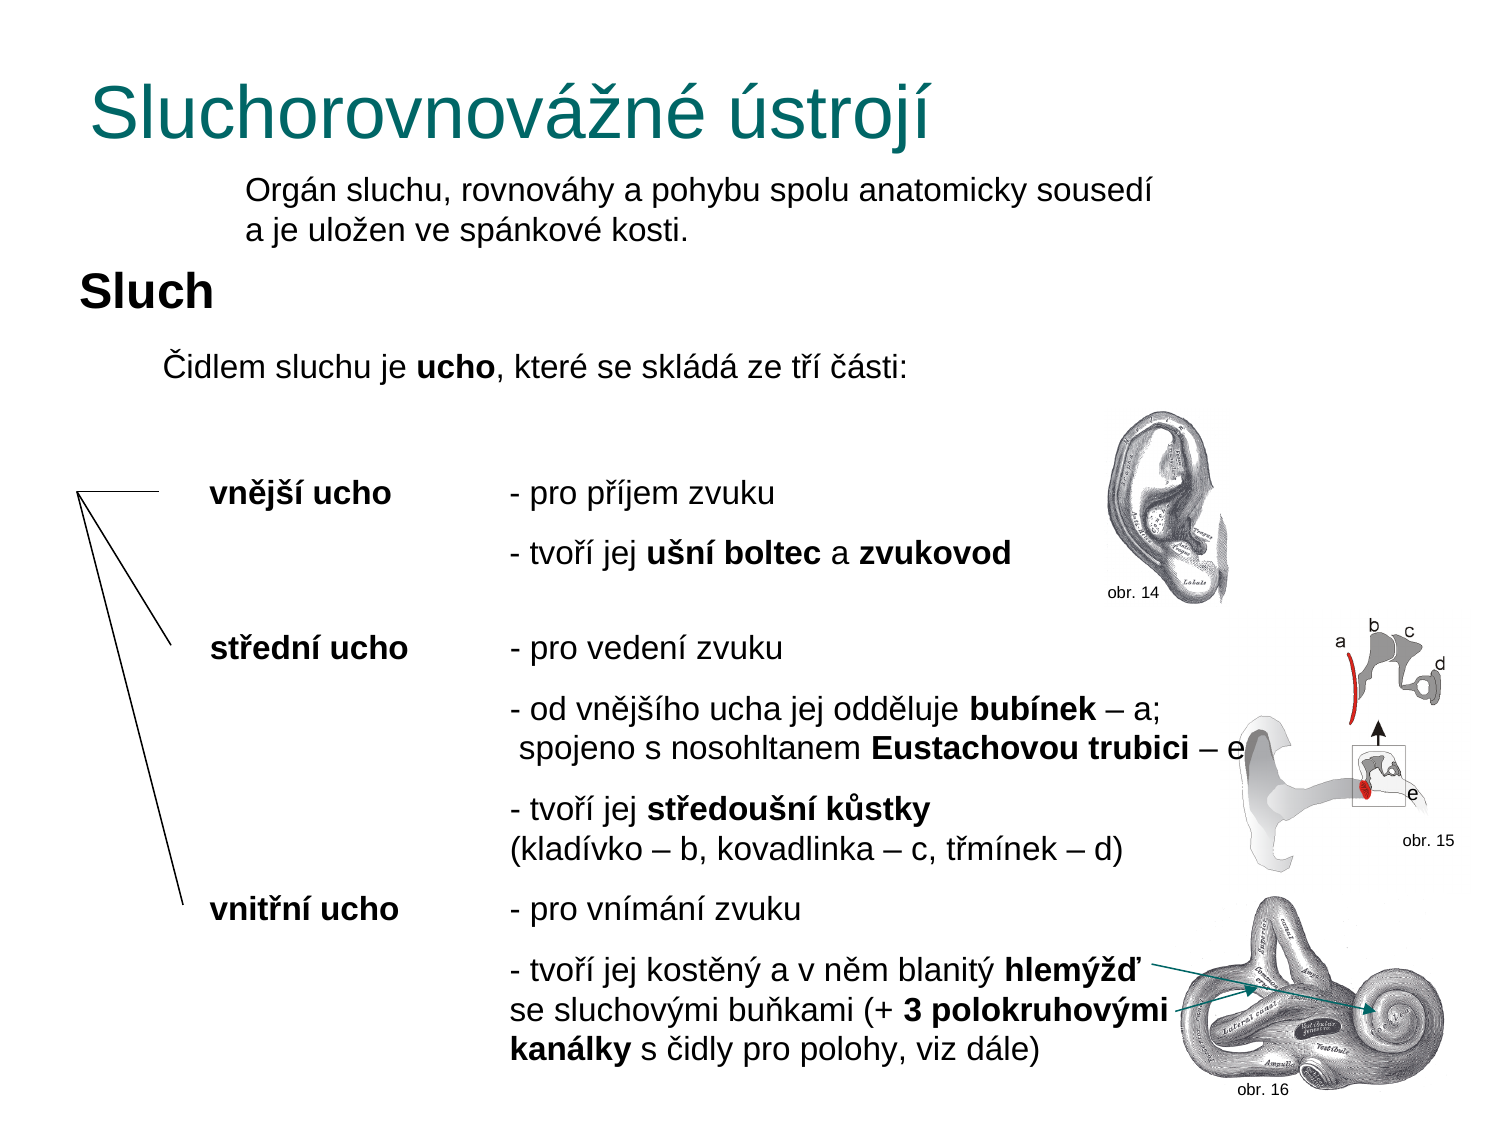

# Sluchorovnovážné ústrojí
Orgán sluchu, rovnováhy a pohybu spolu anatomicky sousedí a je uložen ve spánkové kosti.
Sluch
Čidlem sluchu je ucho, které se skládá ze tří části:
obr. 14
vnější ucho 	- pro příjem zvuku
		- tvoří jej ušní boltec a zvukovod
obr. 15
e
střední ucho 	- pro vedení zvuku
		- od vnějšího ucha jej odděluje bubínek – a;
		 spojeno s nosohltanem Eustachovou trubici – e
		- tvoří jej středoušní kůstky
		(kladívko – b, kovadlinka – c, třmínek – d)
vnitřní ucho 	- pro vnímání zvuku
		- tvoří jej kostěný a v něm blanitý hlemýžď 		se sluchovými buňkami (+ 3 polokruhovými 		kanálky s čidly pro polohy, viz dále)
obr. 16